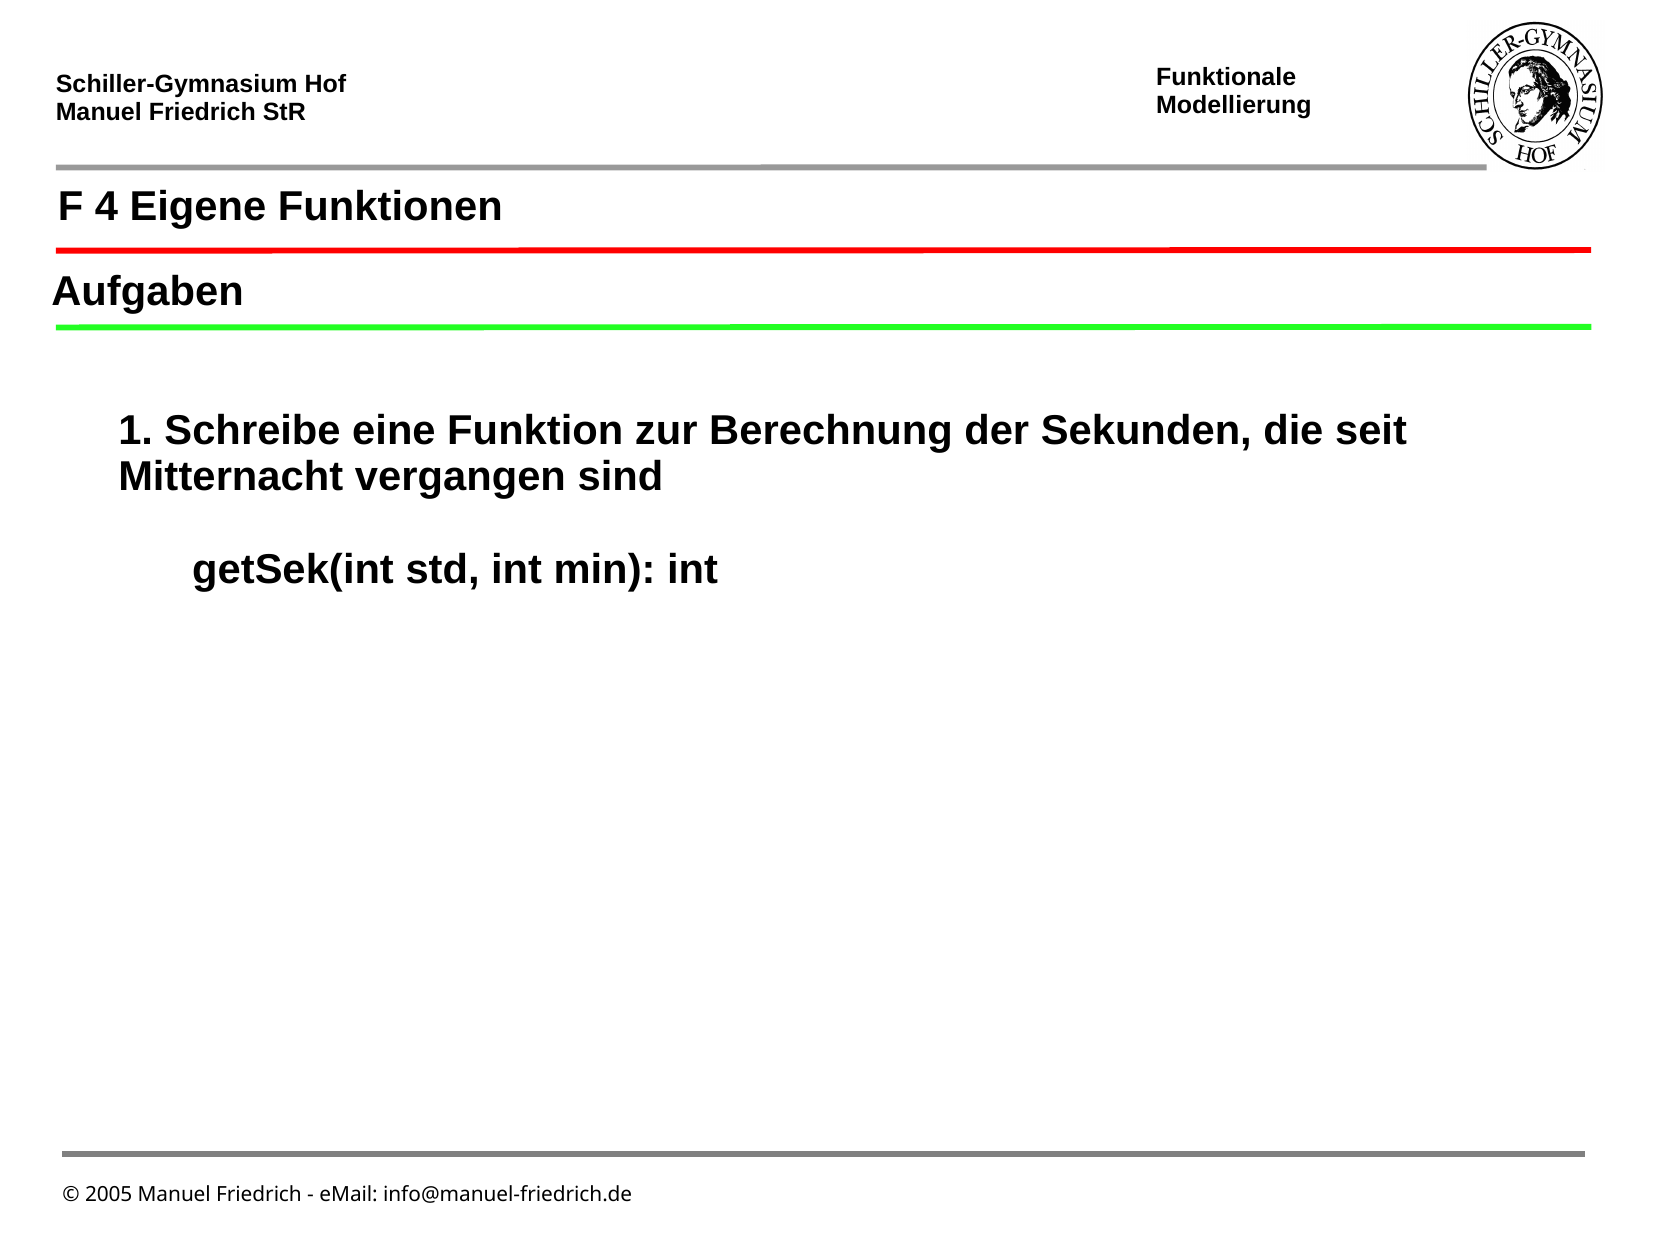

Funktionale
Modellierung
Schiller-Gymnasium Hof
Manuel Friedrich StR
F 4 Eigene Funktionen
Aufgaben
1. Schreibe eine Funktion zur Berechnung der Sekunden, die seit Mitternacht vergangen sind
	getSek(int std, int min): int
© 2005 Manuel Friedrich - eMail: info@manuel-friedrich.de